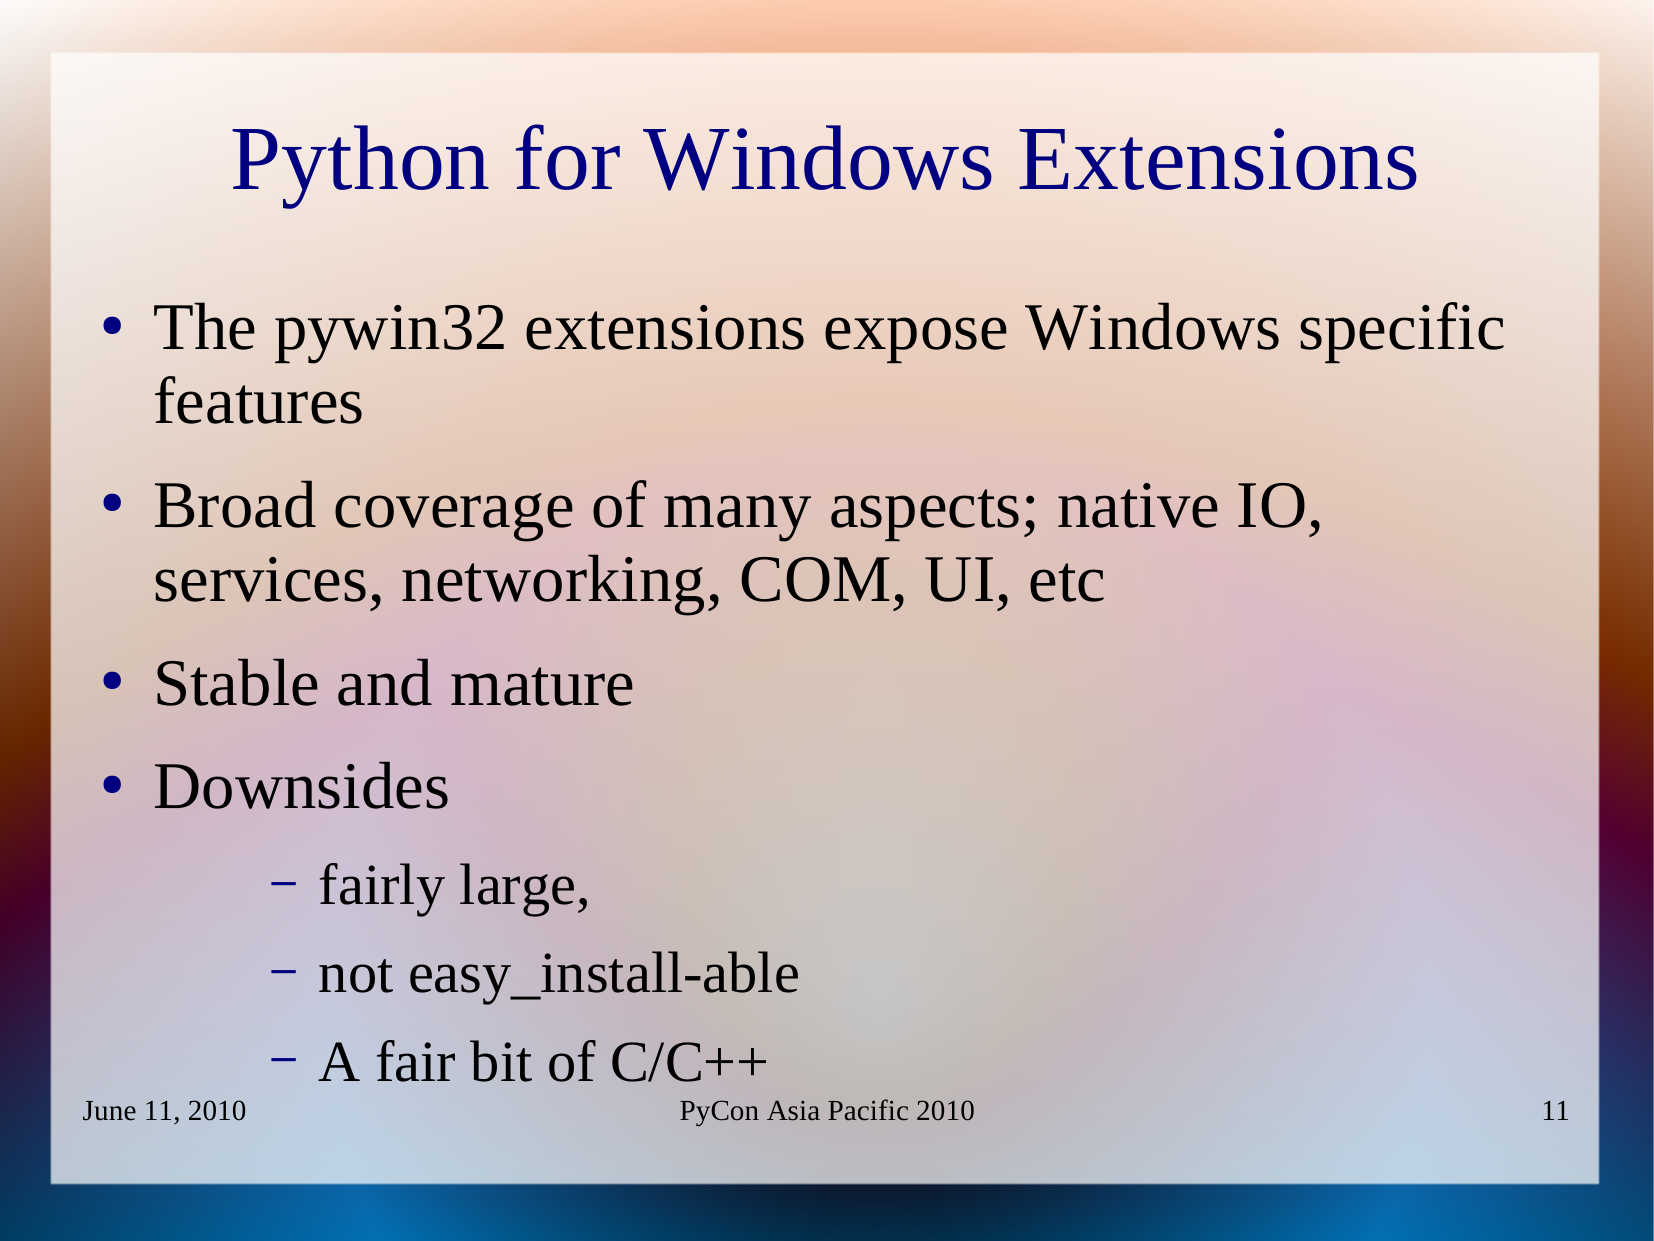

# Python for Windows Extensions
The pywin32 extensions expose Windows specific features
Broad coverage of many aspects; native IO, services, networking, COM, UI, etc
Stable and mature
Downsides
fairly large,
not easy_install-able
A fair bit of C/C++
June 11, 2010
PyCon Asia Pacific 2010
11